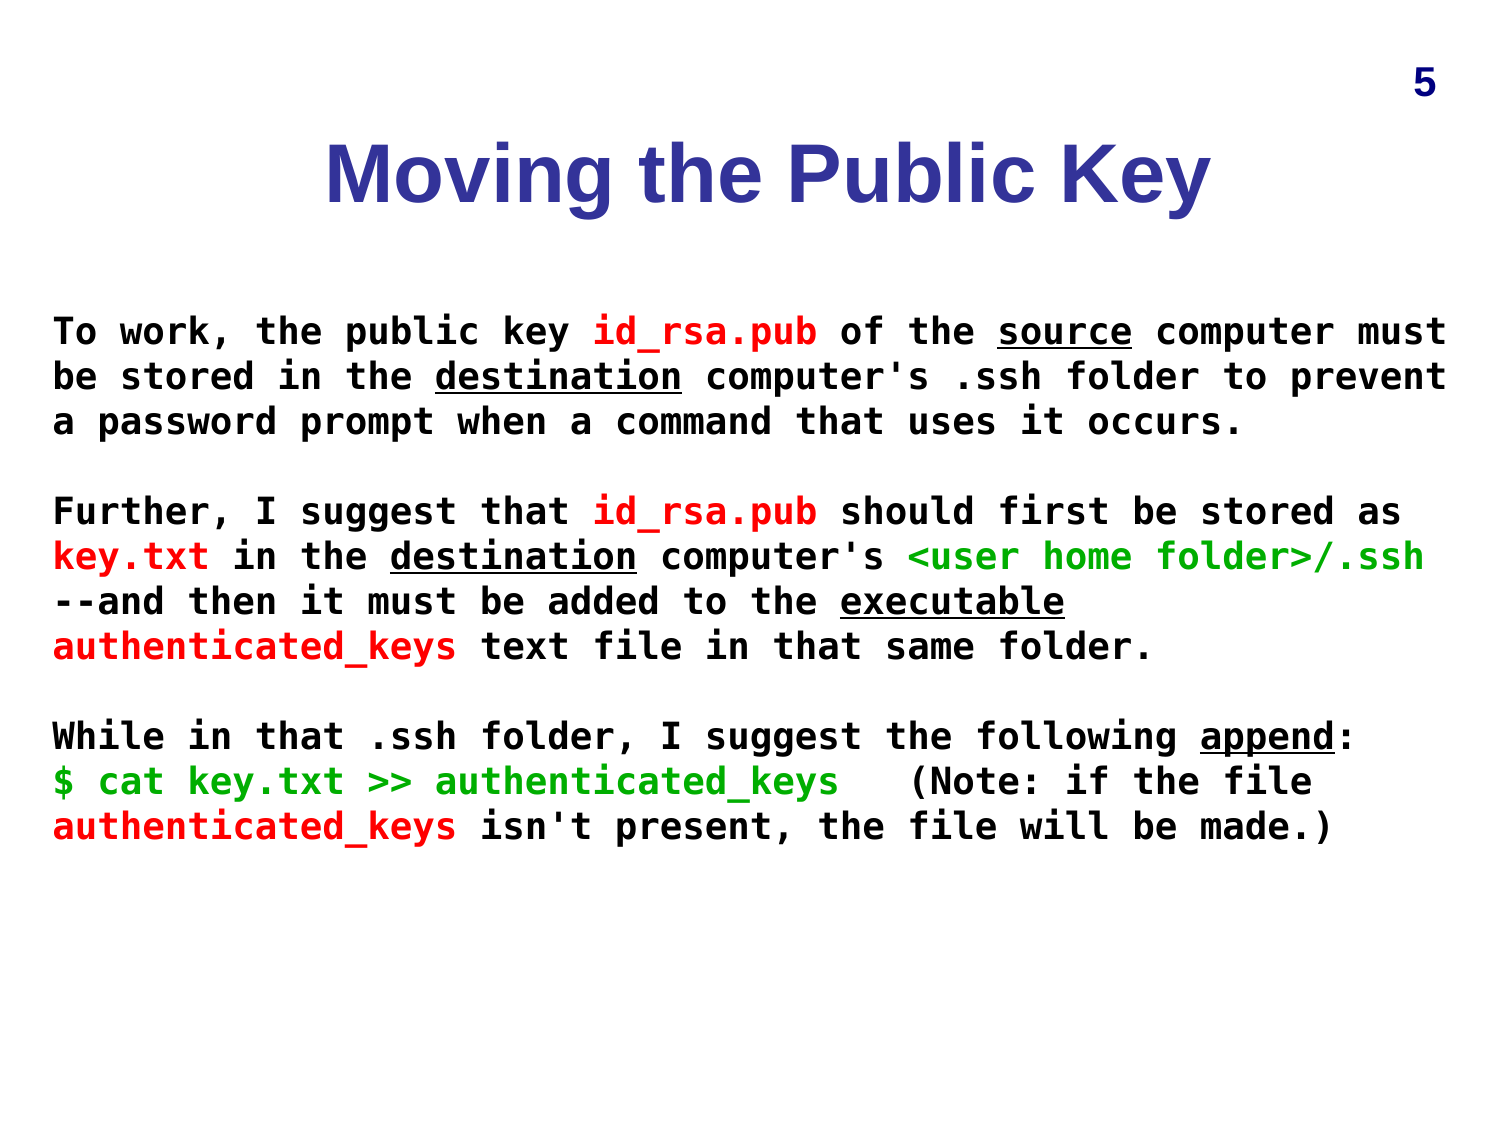

5
# Moving the Public Key
To work, the public key id_rsa.pub of the source computer must be stored in the destination computer's .ssh folder to prevent a password prompt when a command that uses it occurs.
Further, I suggest that id_rsa.pub should first be stored as key.txt in the destination computer's <user home folder>/.ssh --and then it must be added to the executable authenticated_keys text file in that same folder.
While in that .ssh folder, I suggest the following append:
$ cat key.txt >> authenticated_keys (Note: if the file authenticated_keys isn't present, the file will be made.)